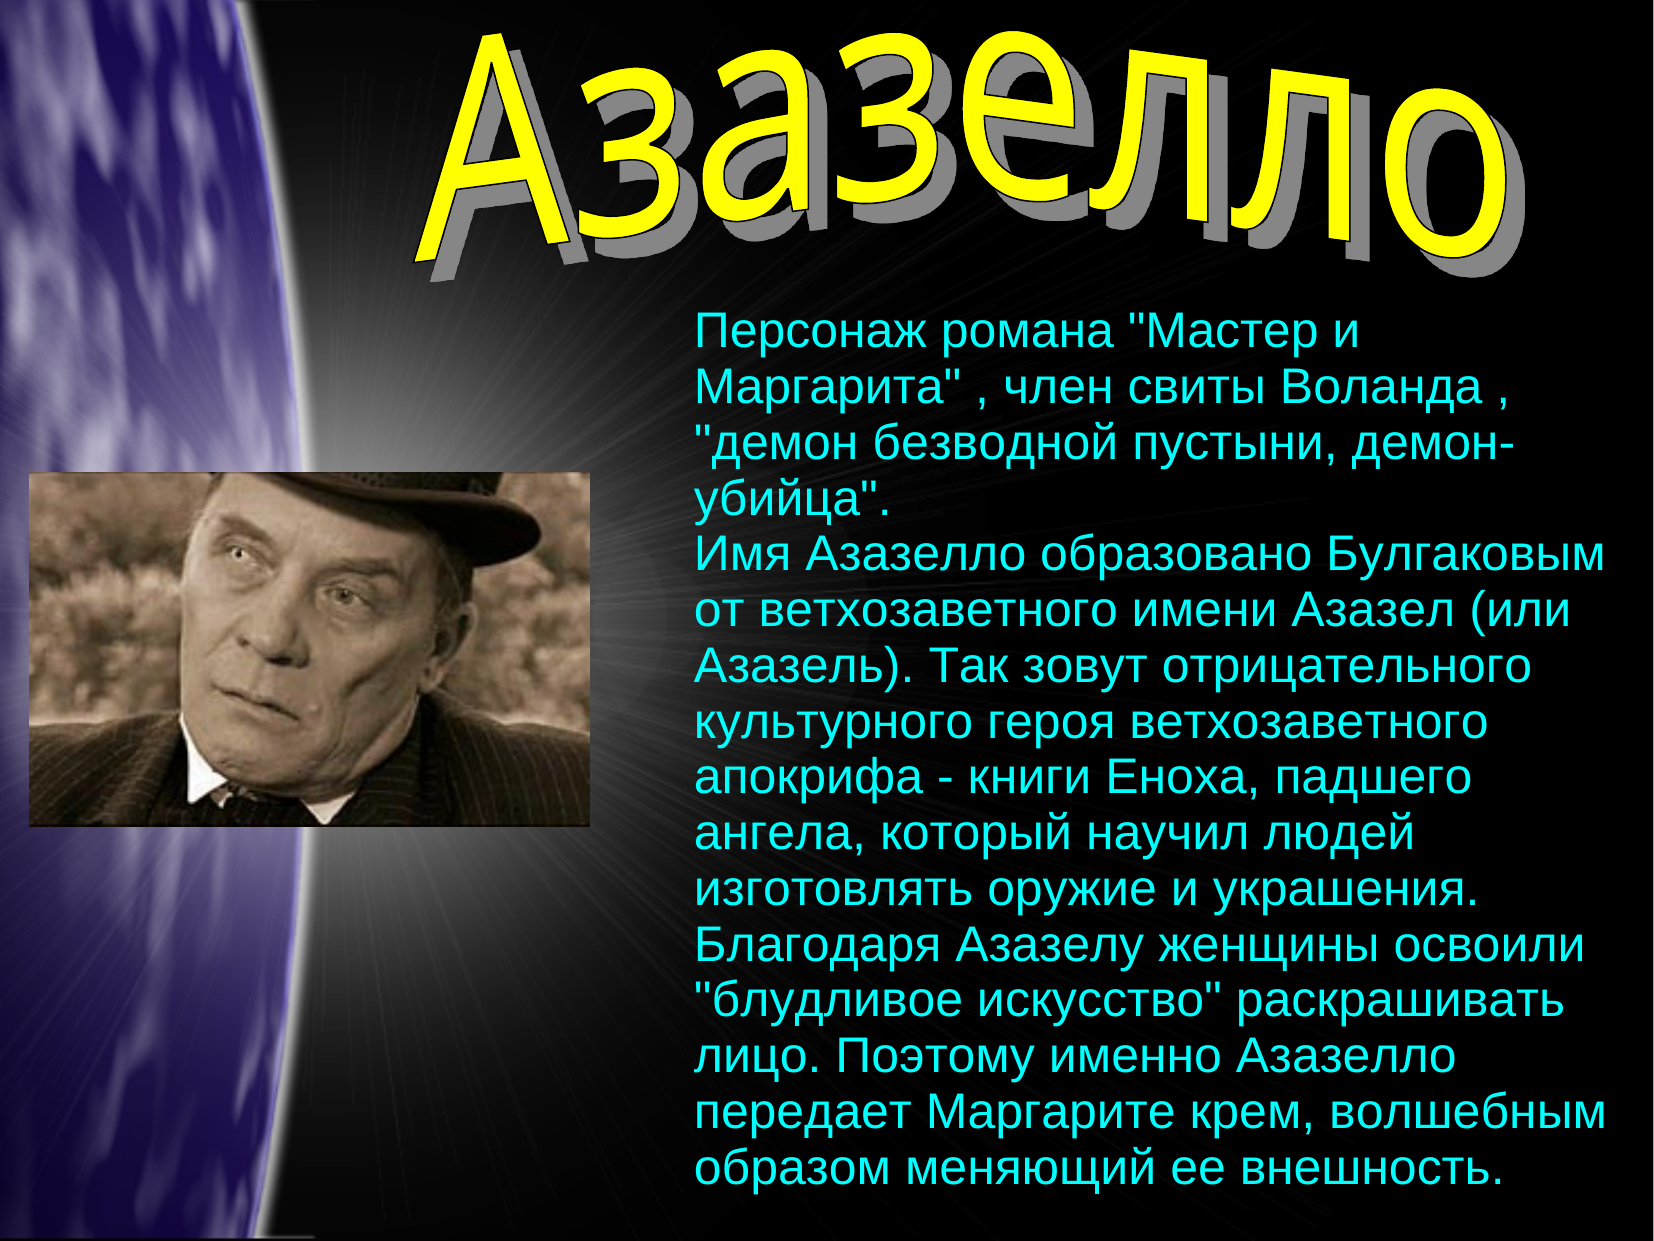

Азазелло
Персонаж романа "Мастер и Маргарита" , член свиты Воланда , "демон безводной пустыни, демон-убийца".
Имя Азазелло образовано Булгаковым от ветхозаветного имени Азазел (или Азазель). Так зовут отрицательного культурного героя ветхозаветного апокрифа - книги Еноха, падшего ангела, который научил людей изготовлять оружие и украшения. Благодаря Азазелу женщины освоили "блудливое искусство" раскрашивать лицо. Поэтому именно Азазелло передает Маргарите крем, волшебным образом меняющий ее внешность.